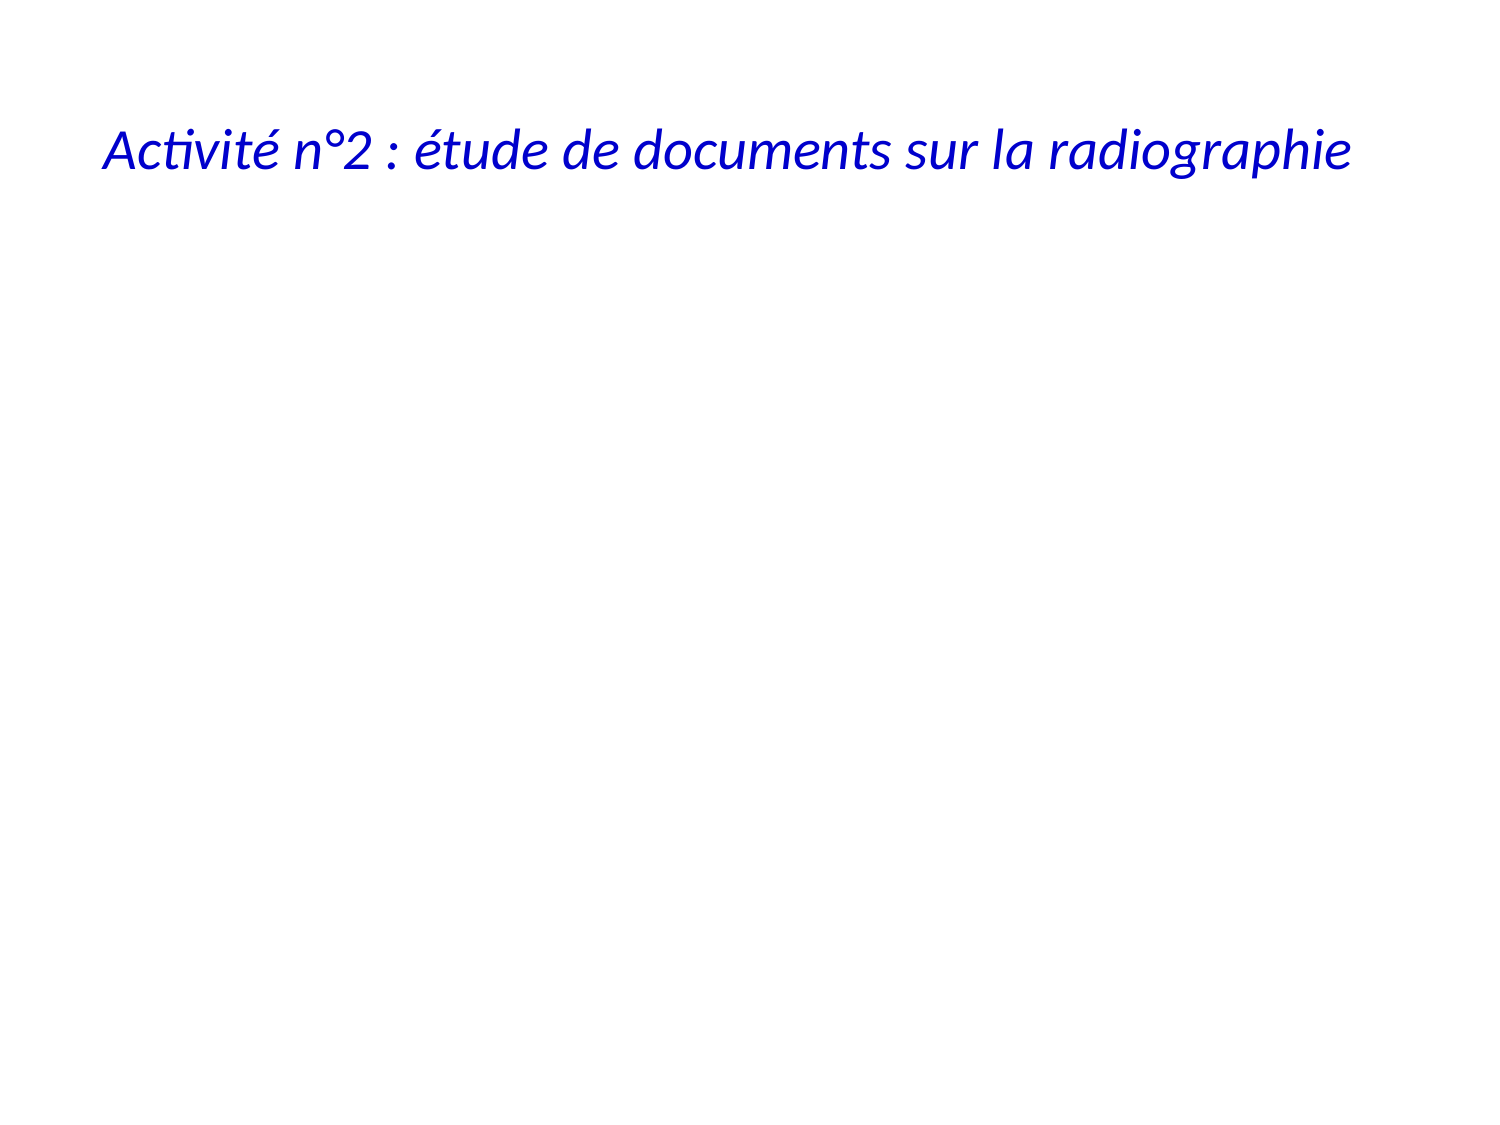

Activité n°2 : étude de documents sur la radiographie